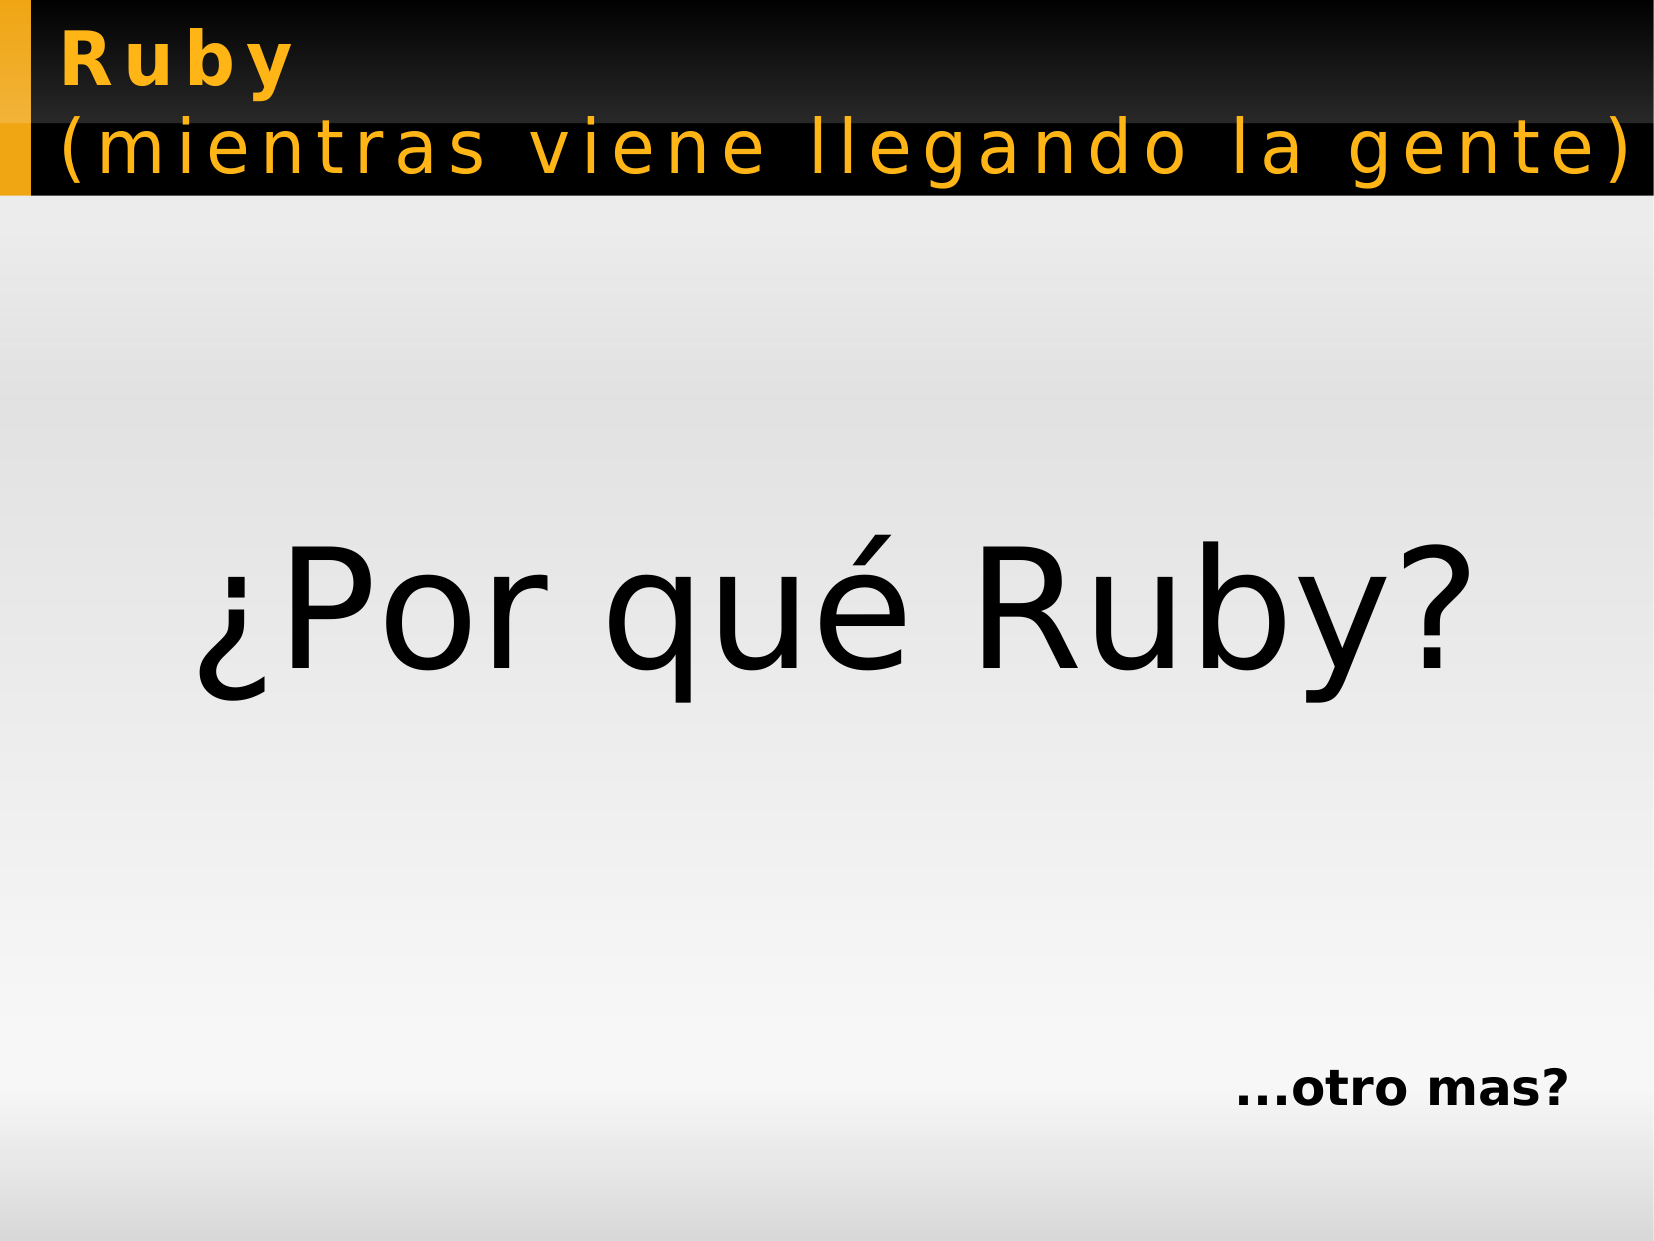

Ruby
(mientras viene llegando la gente)
# ¿Por qué Ruby?
...otro mas?